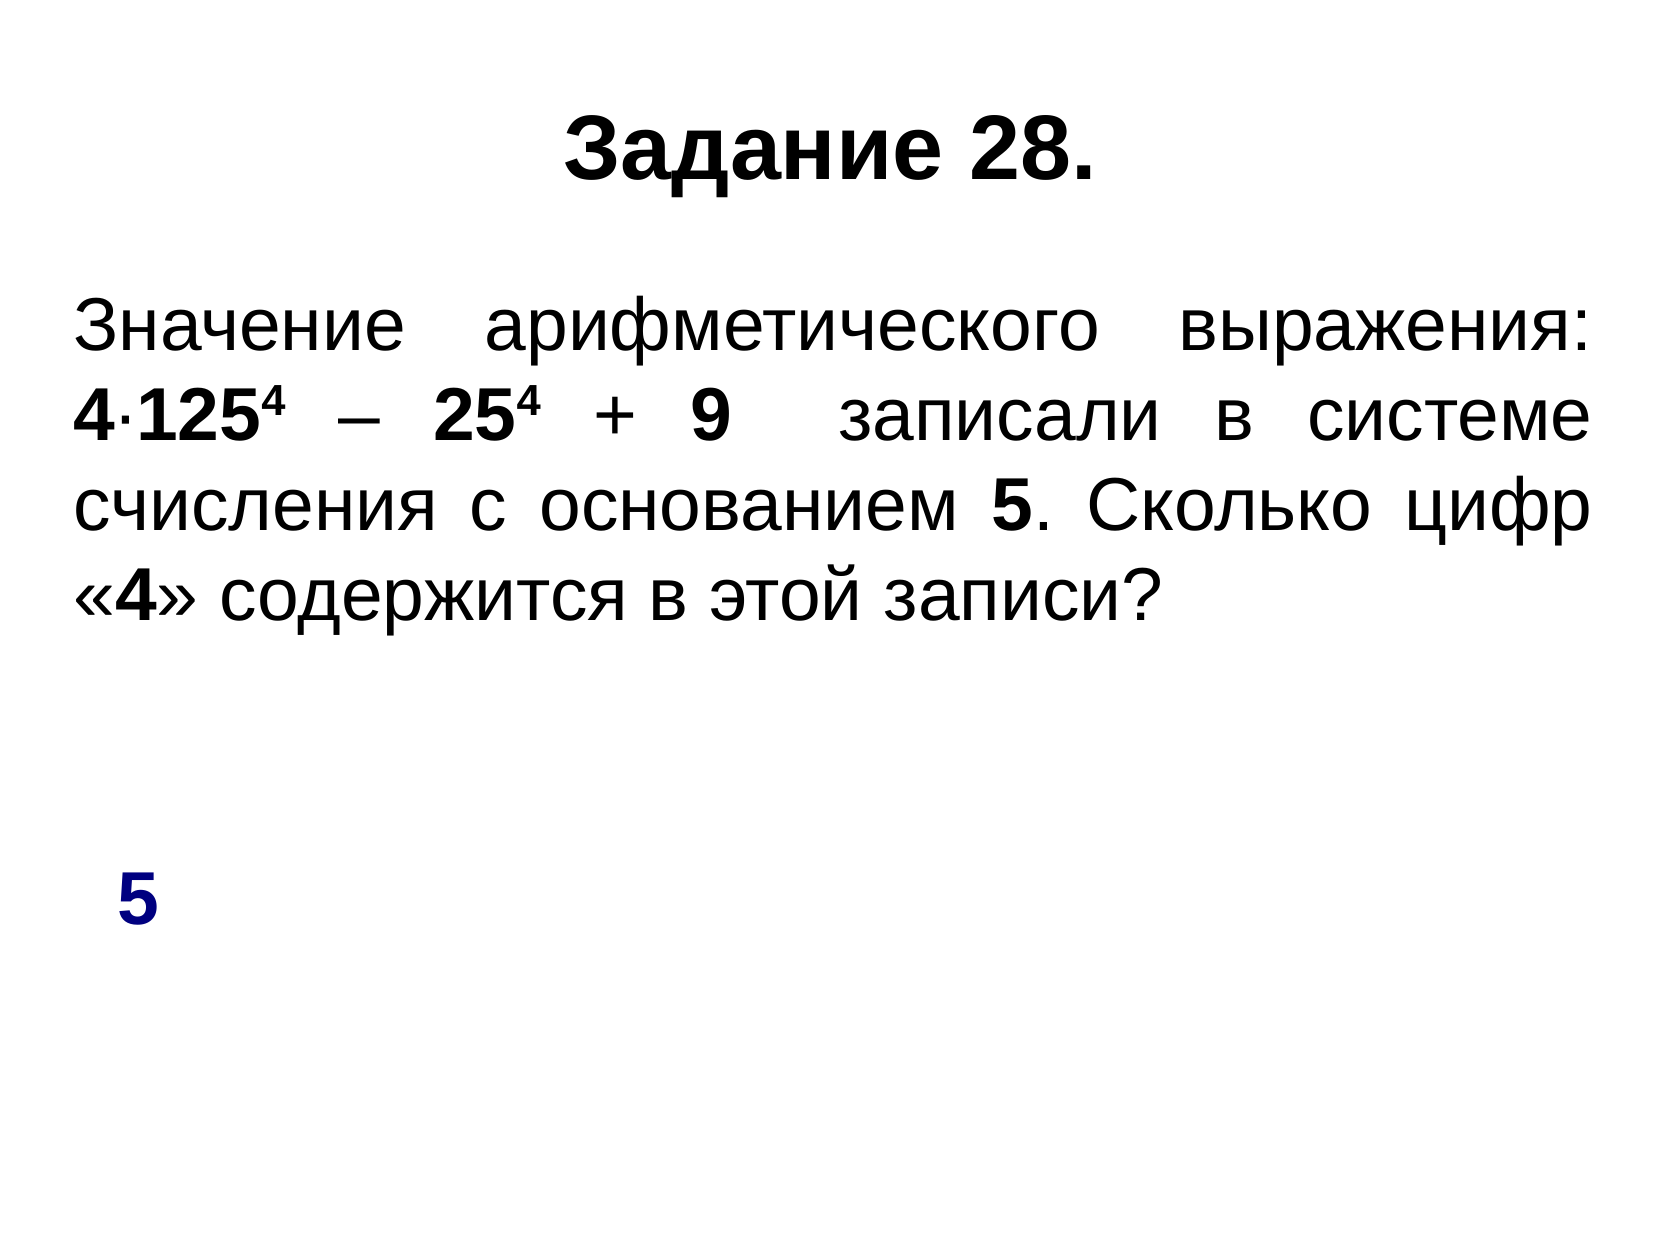

# Задание 28.
Значение арифметического выражения: 4∙1254 – 254 + 9 записали в системе счисления с основанием 5. Сколько цифр «4» содержится в этой записи?
5